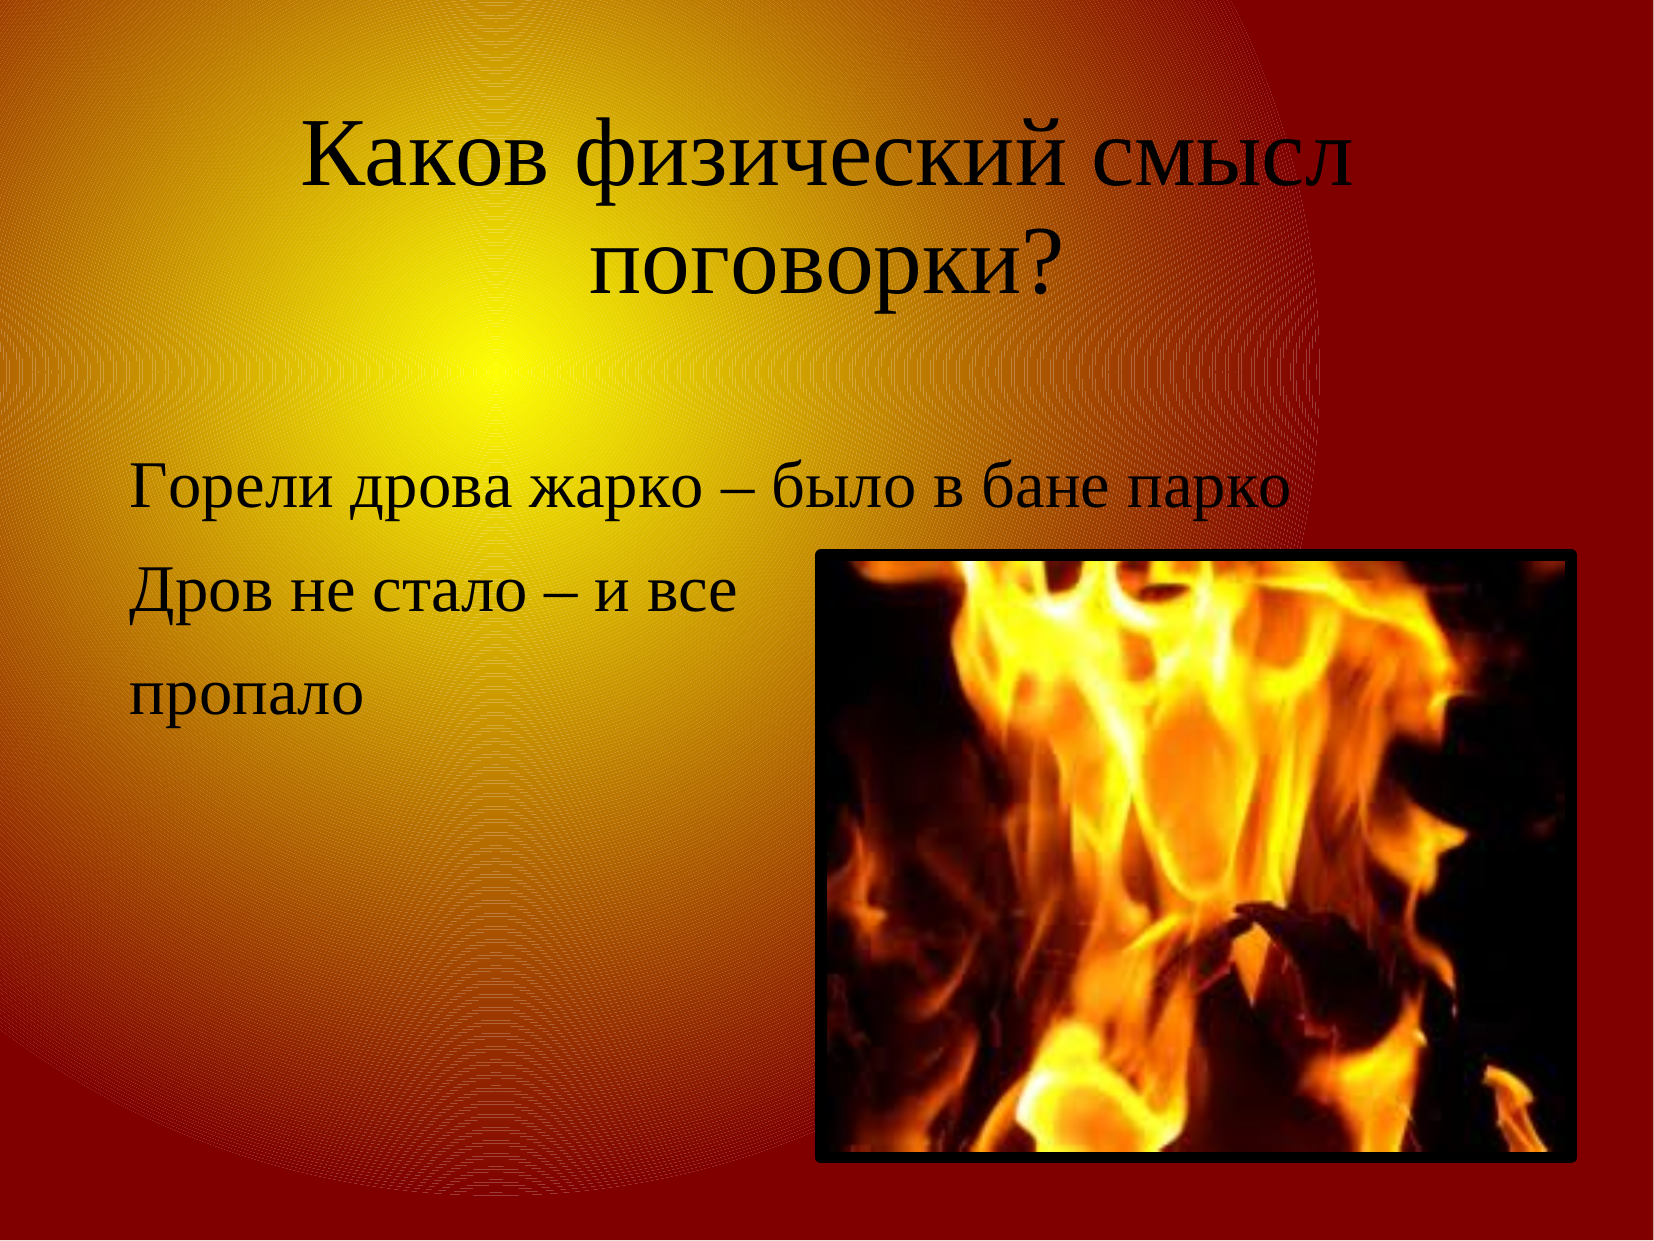

# Каков физический смысл поговорки?
Горели дрова жарко – было в бане парко
Дров не стало – и все
пропало